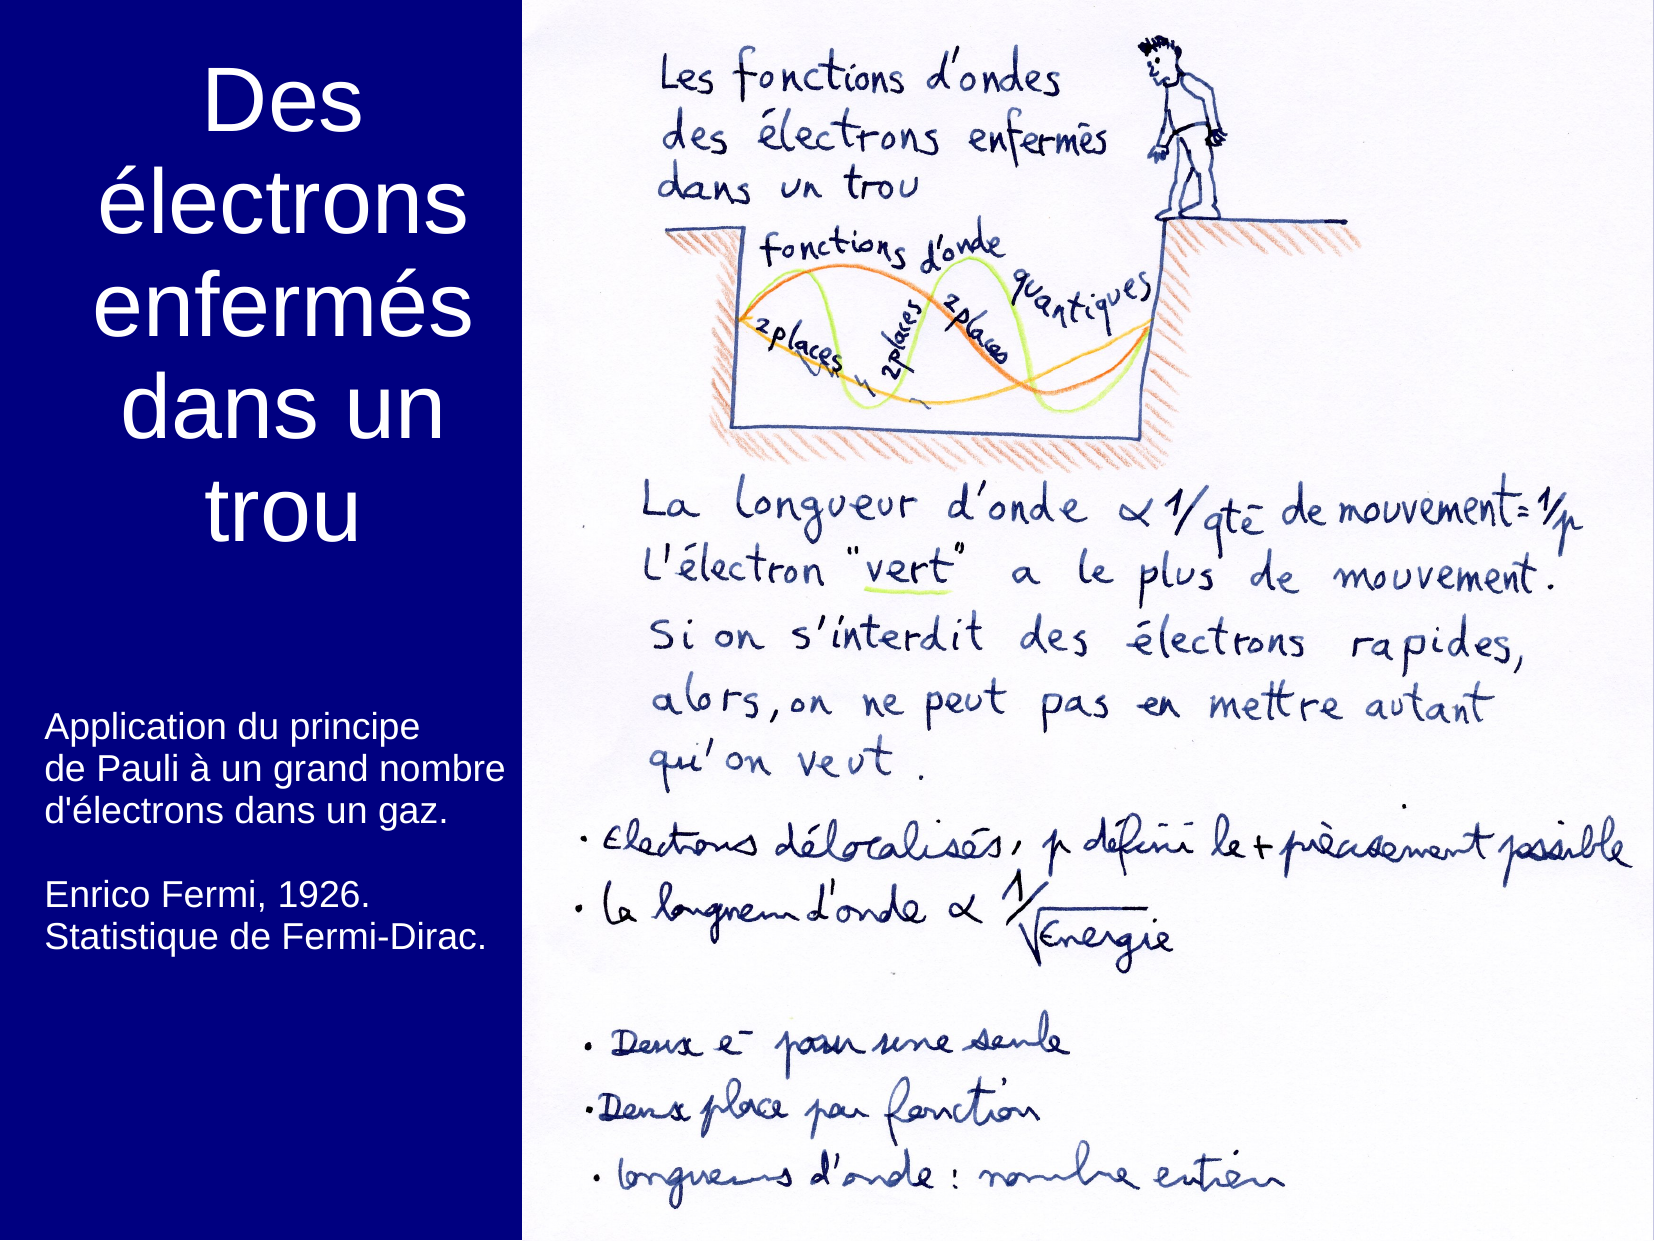

# Des électrons enfermés dans un trou
Application du principe
de Pauli à un grand nombre
d'électrons dans un gaz.
Enrico Fermi, 1926.
Statistique de Fermi-Dirac.